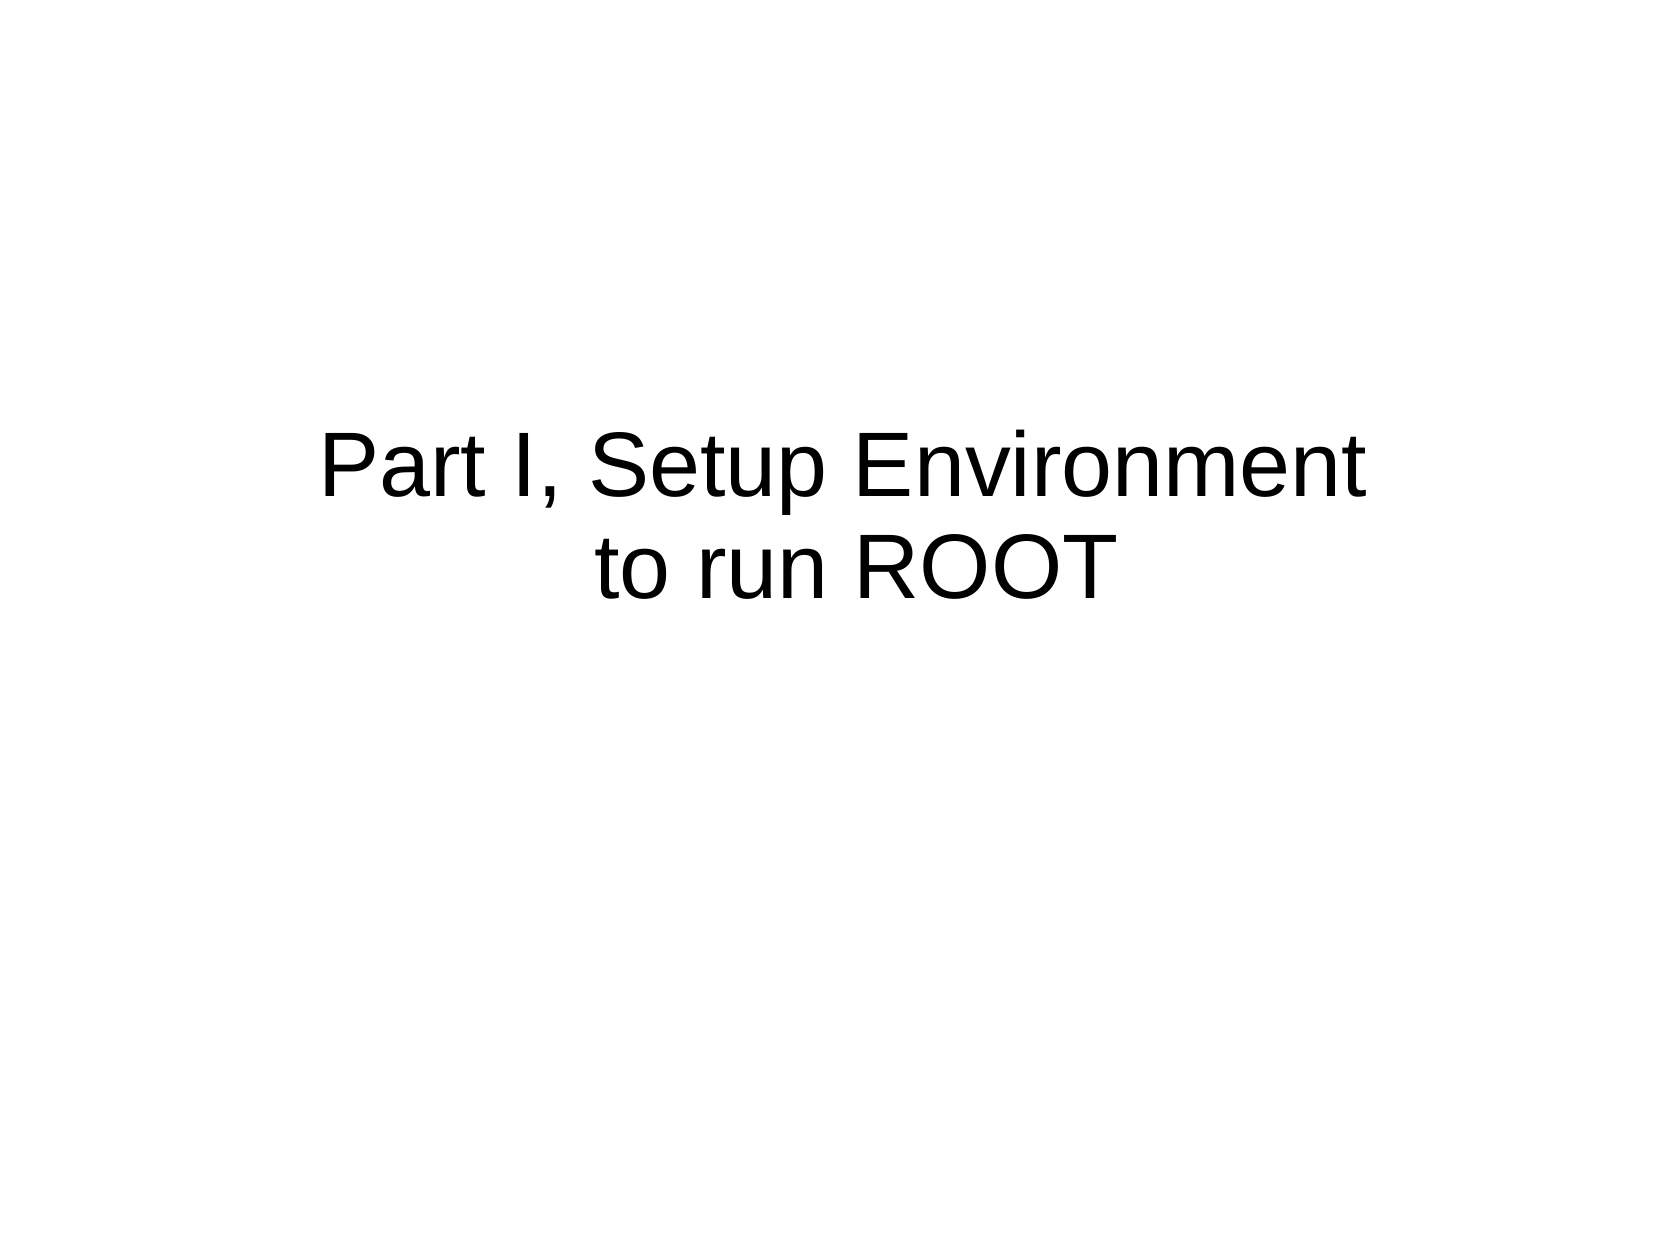

# Part I, Setup Environment to run ROOT